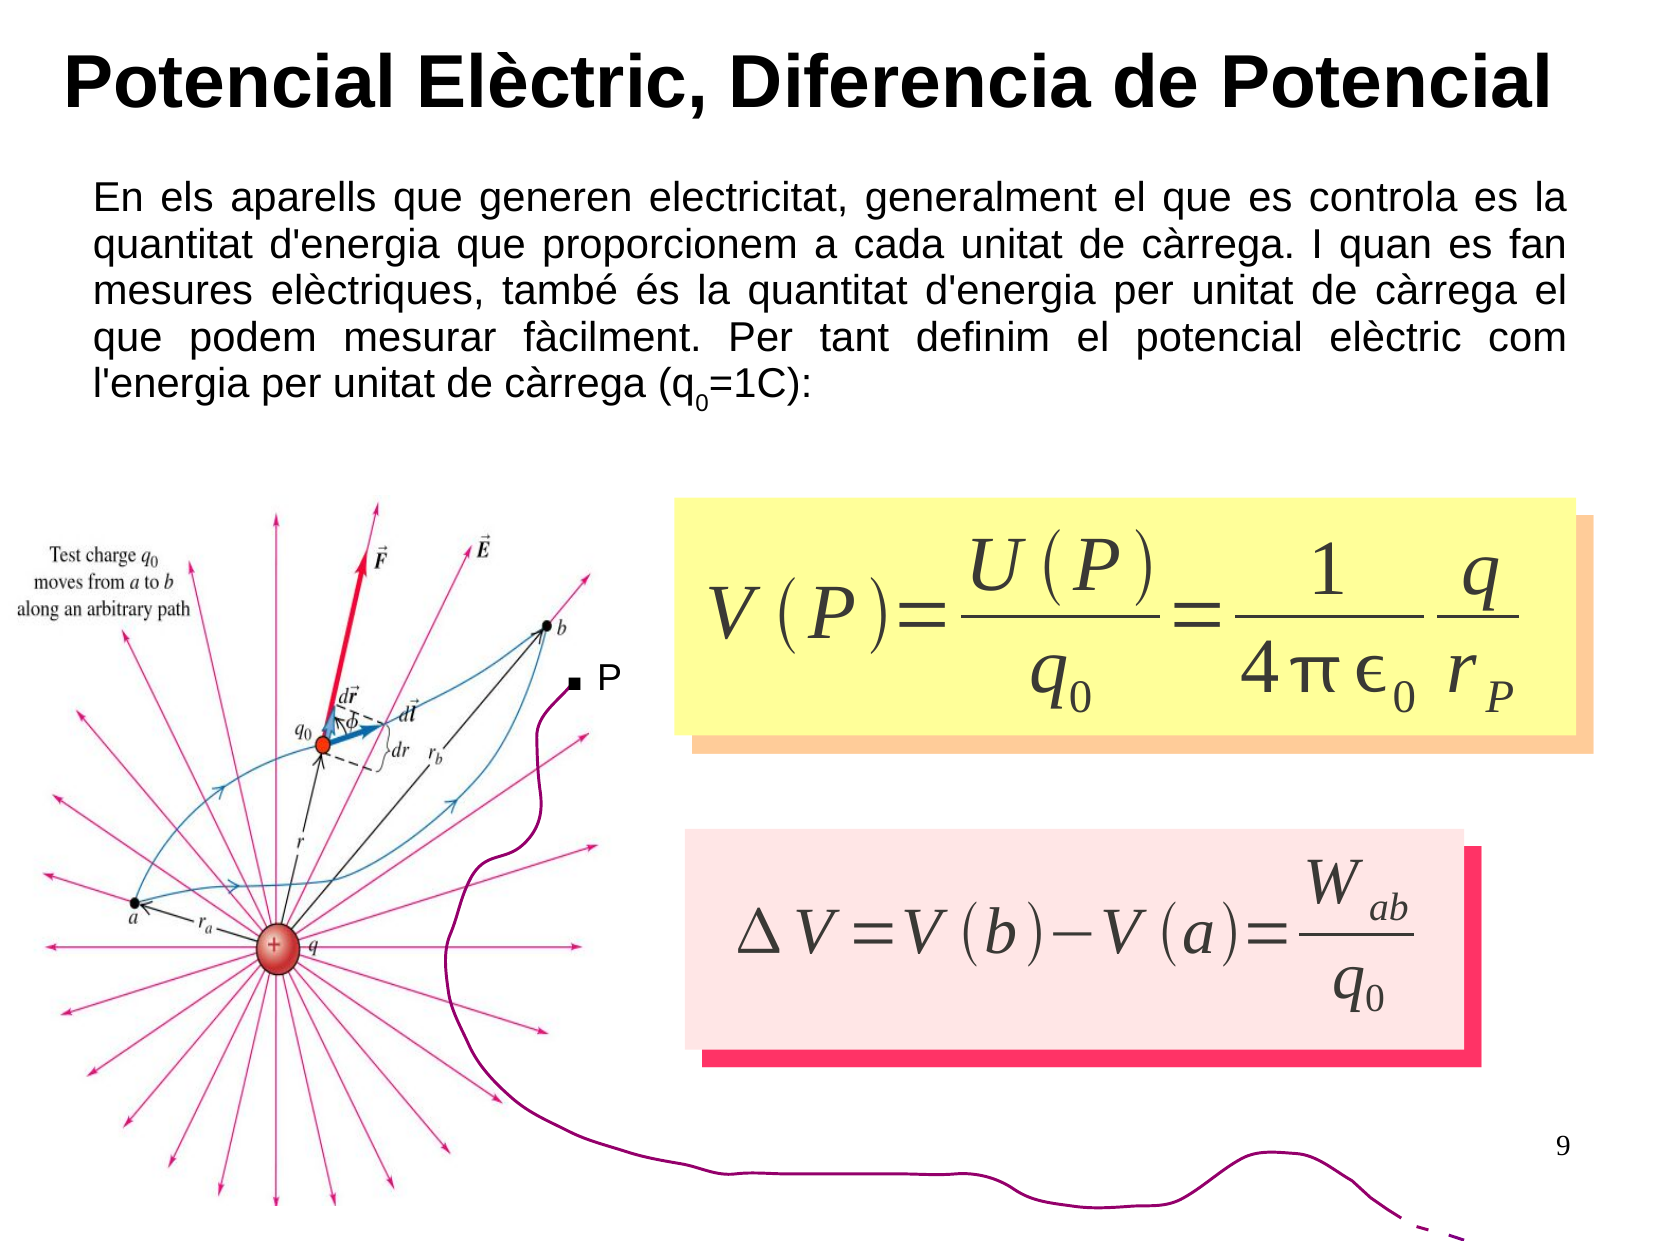

Potencial Elèctric, Diferencia de Potencial
En els aparells que generen electricitat, generalment el que es controla es la quantitat d'energia que proporcionem a cada unitat de càrrega. I quan es fan mesures elèctriques, també és la quantitat d'energia per unitat de càrrega el que podem mesurar fàcilment. Per tant definim el potencial elèctric com l'energia per unitat de càrrega (q0=1C):
. P
9